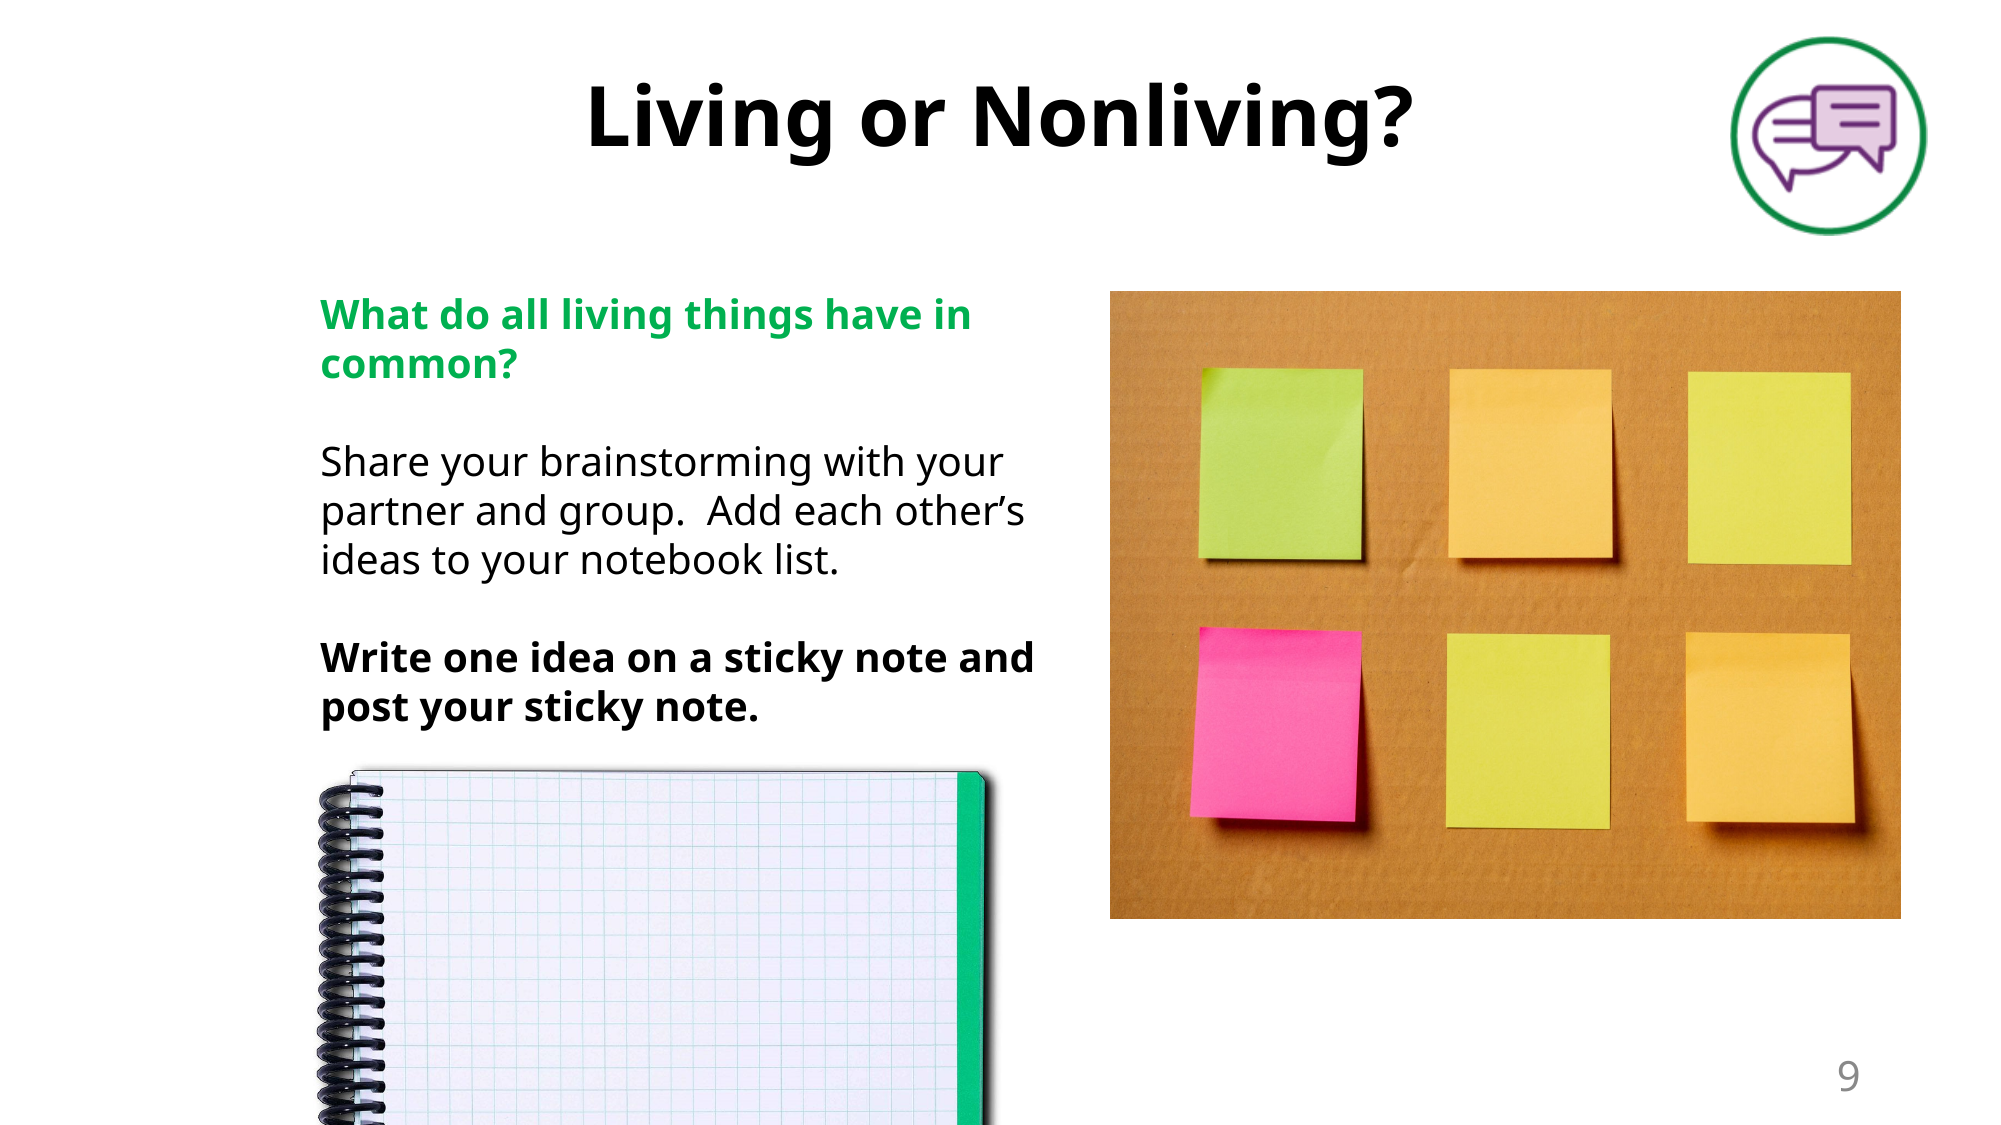

Living or Nonliving?
What do all living things have in common?
Share your brainstorming with your partner and group. Add each other’s ideas to your notebook list.
Write one idea on a sticky note and post your sticky note.